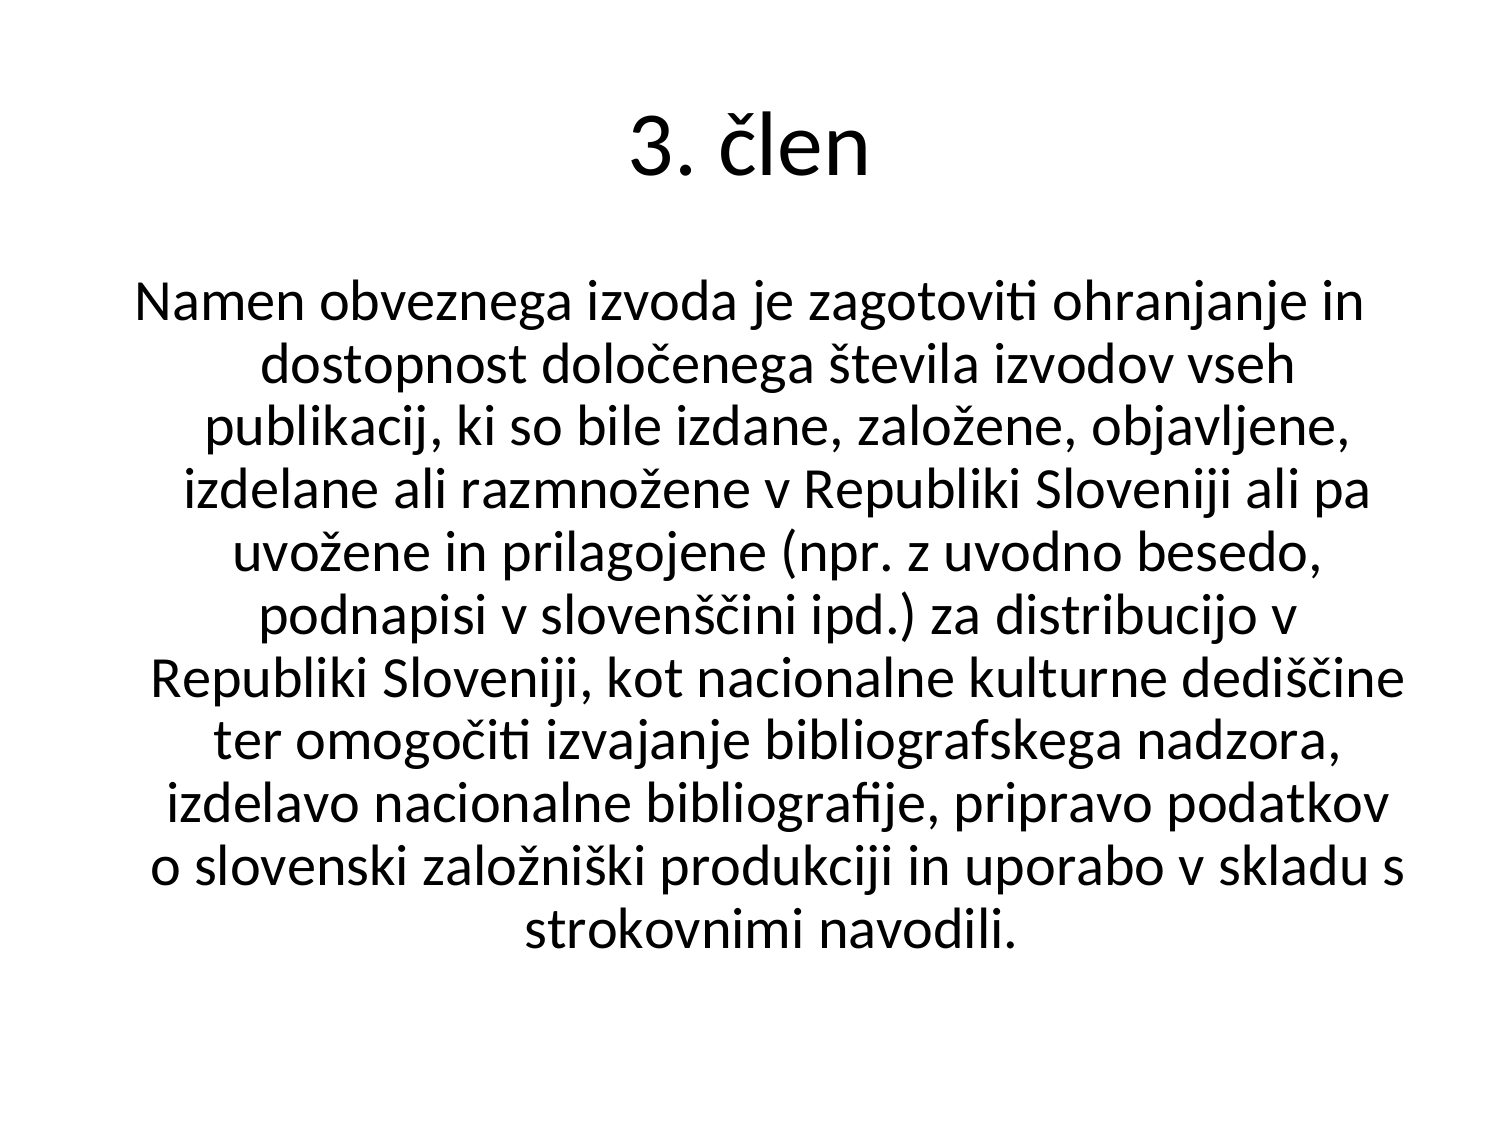

# 3. člen
Namen obveznega izvoda je zagotoviti ohranjanje in dostopnost določenega števila izvodov vseh publikacij, ki so bile izdane, založene, objavljene, izdelane ali razmnožene v Republiki Sloveniji ali pa uvožene in prilagojene (npr. z uvodno besedo, podnapisi v slovenščini ipd.) za distribucijo v Republiki Sloveniji, kot nacionalne kulturne dediščine ter omogočiti izvajanje bibliografskega nadzora, izdelavo nacionalne bibliografije, pripravo podatkov o slovenski založniški produkciji in uporabo v skladu s strokovnimi navodili.